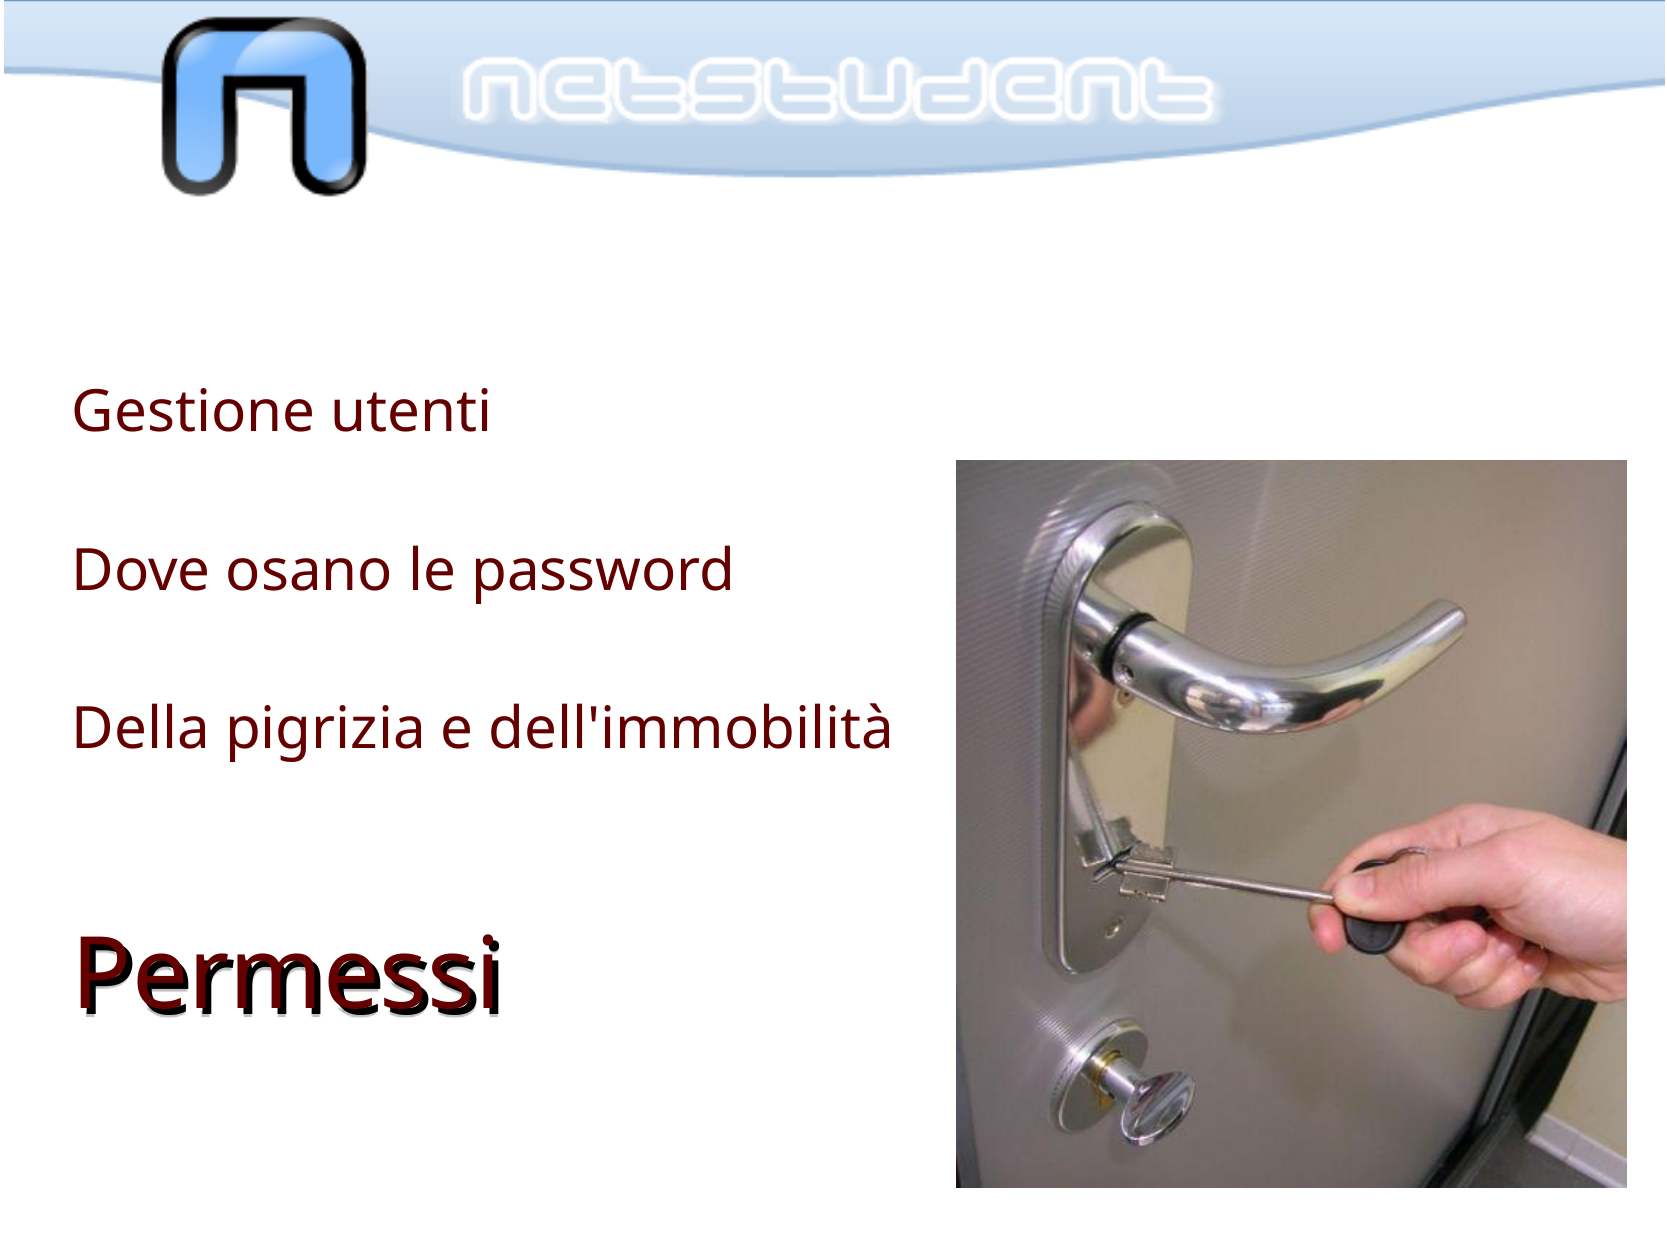

# Gestione utenti Dove osano le password Della pigrizia e dell'immobilità Permessi